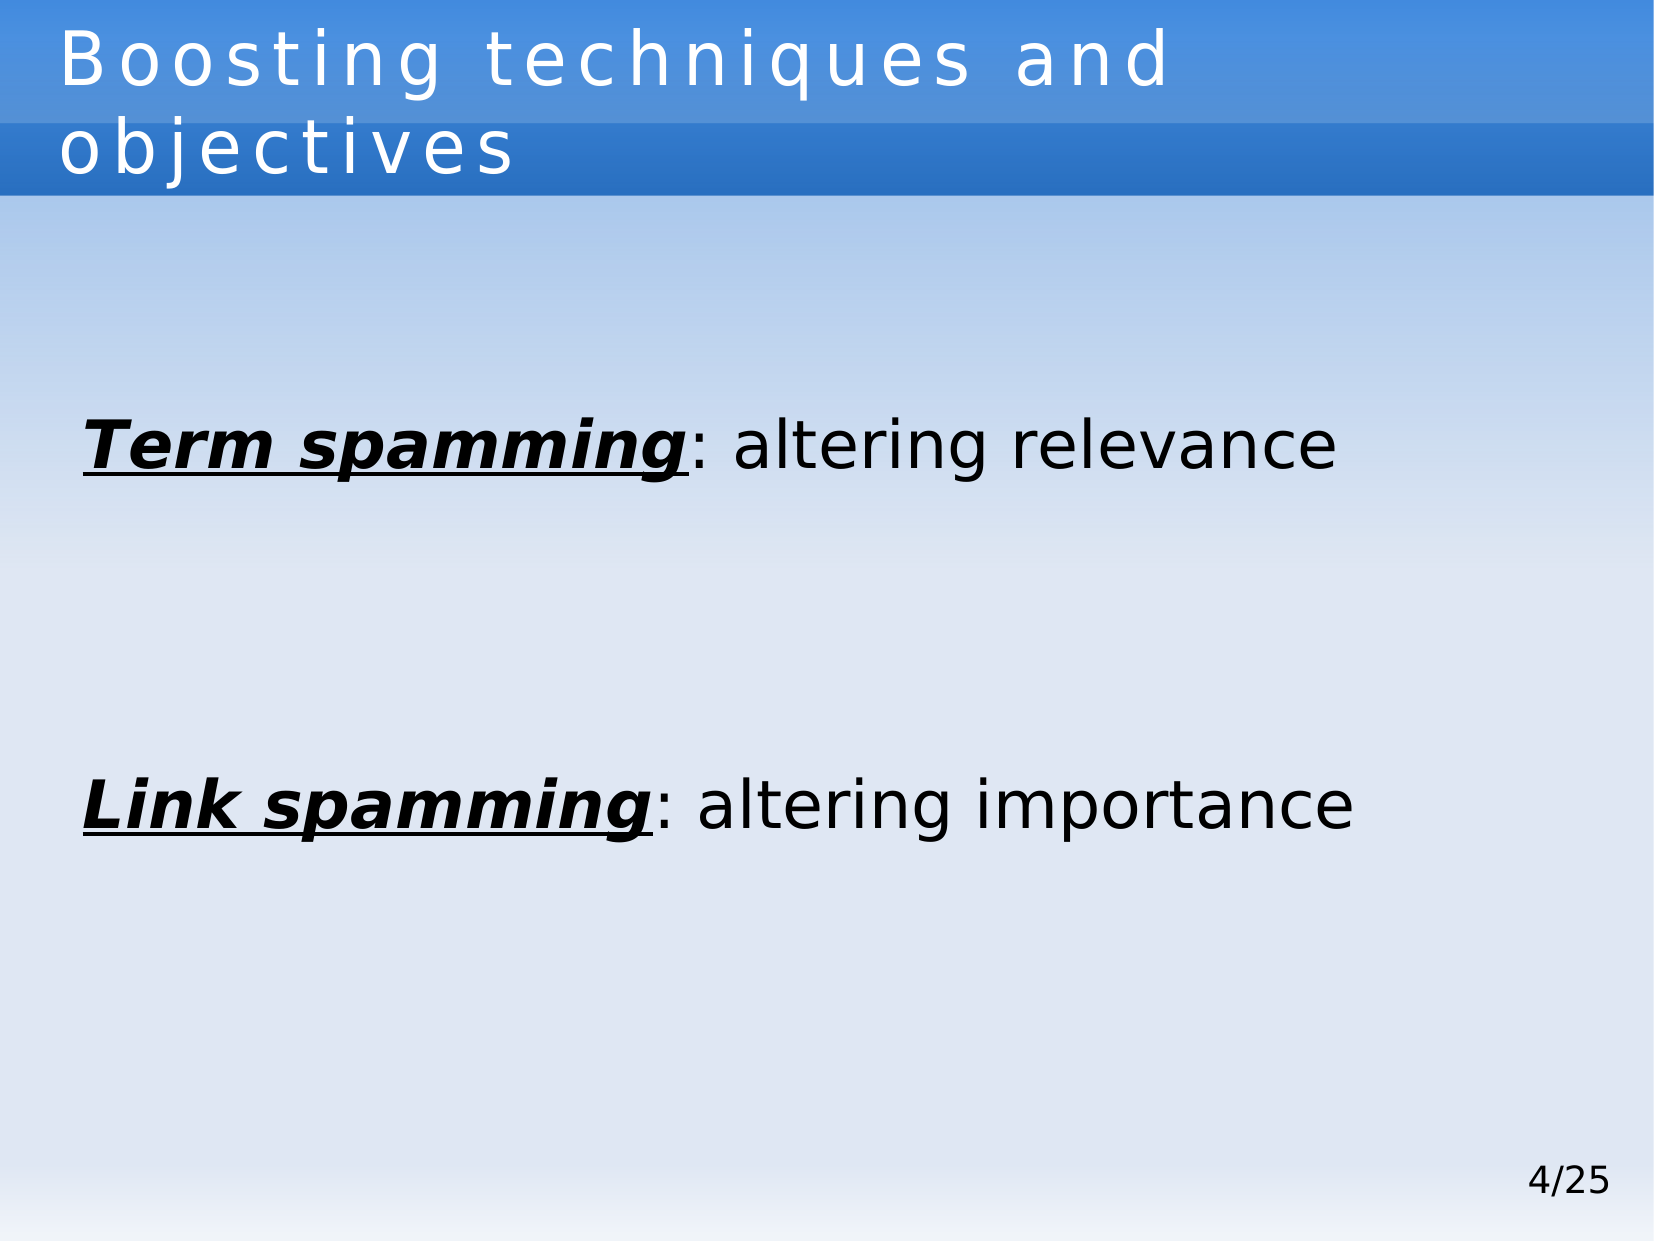

# Boosting techniques and objectives
Term spamming: altering relevance
Link spamming: altering importance
4/25